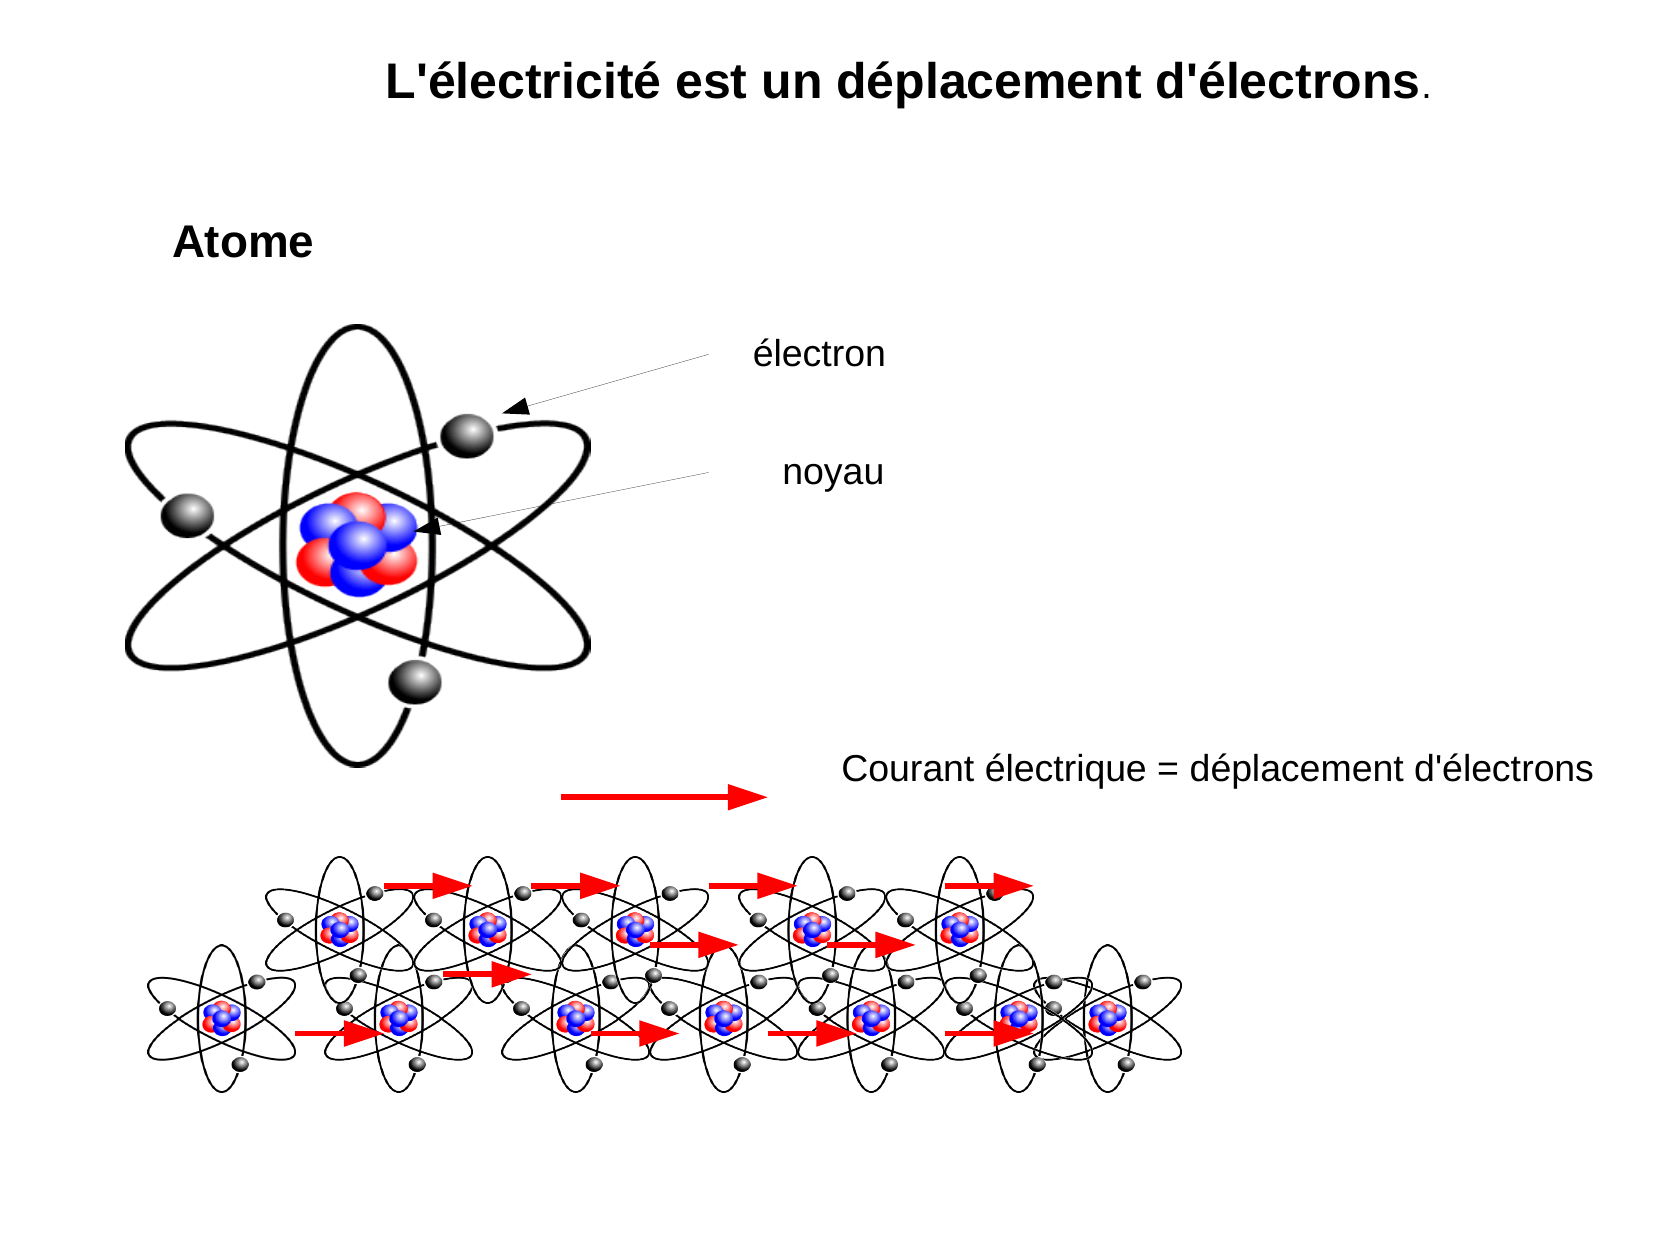

L'électricité est un déplacement d'électrons.
Atome
électron
noyau
Courant électrique = déplacement d'électrons